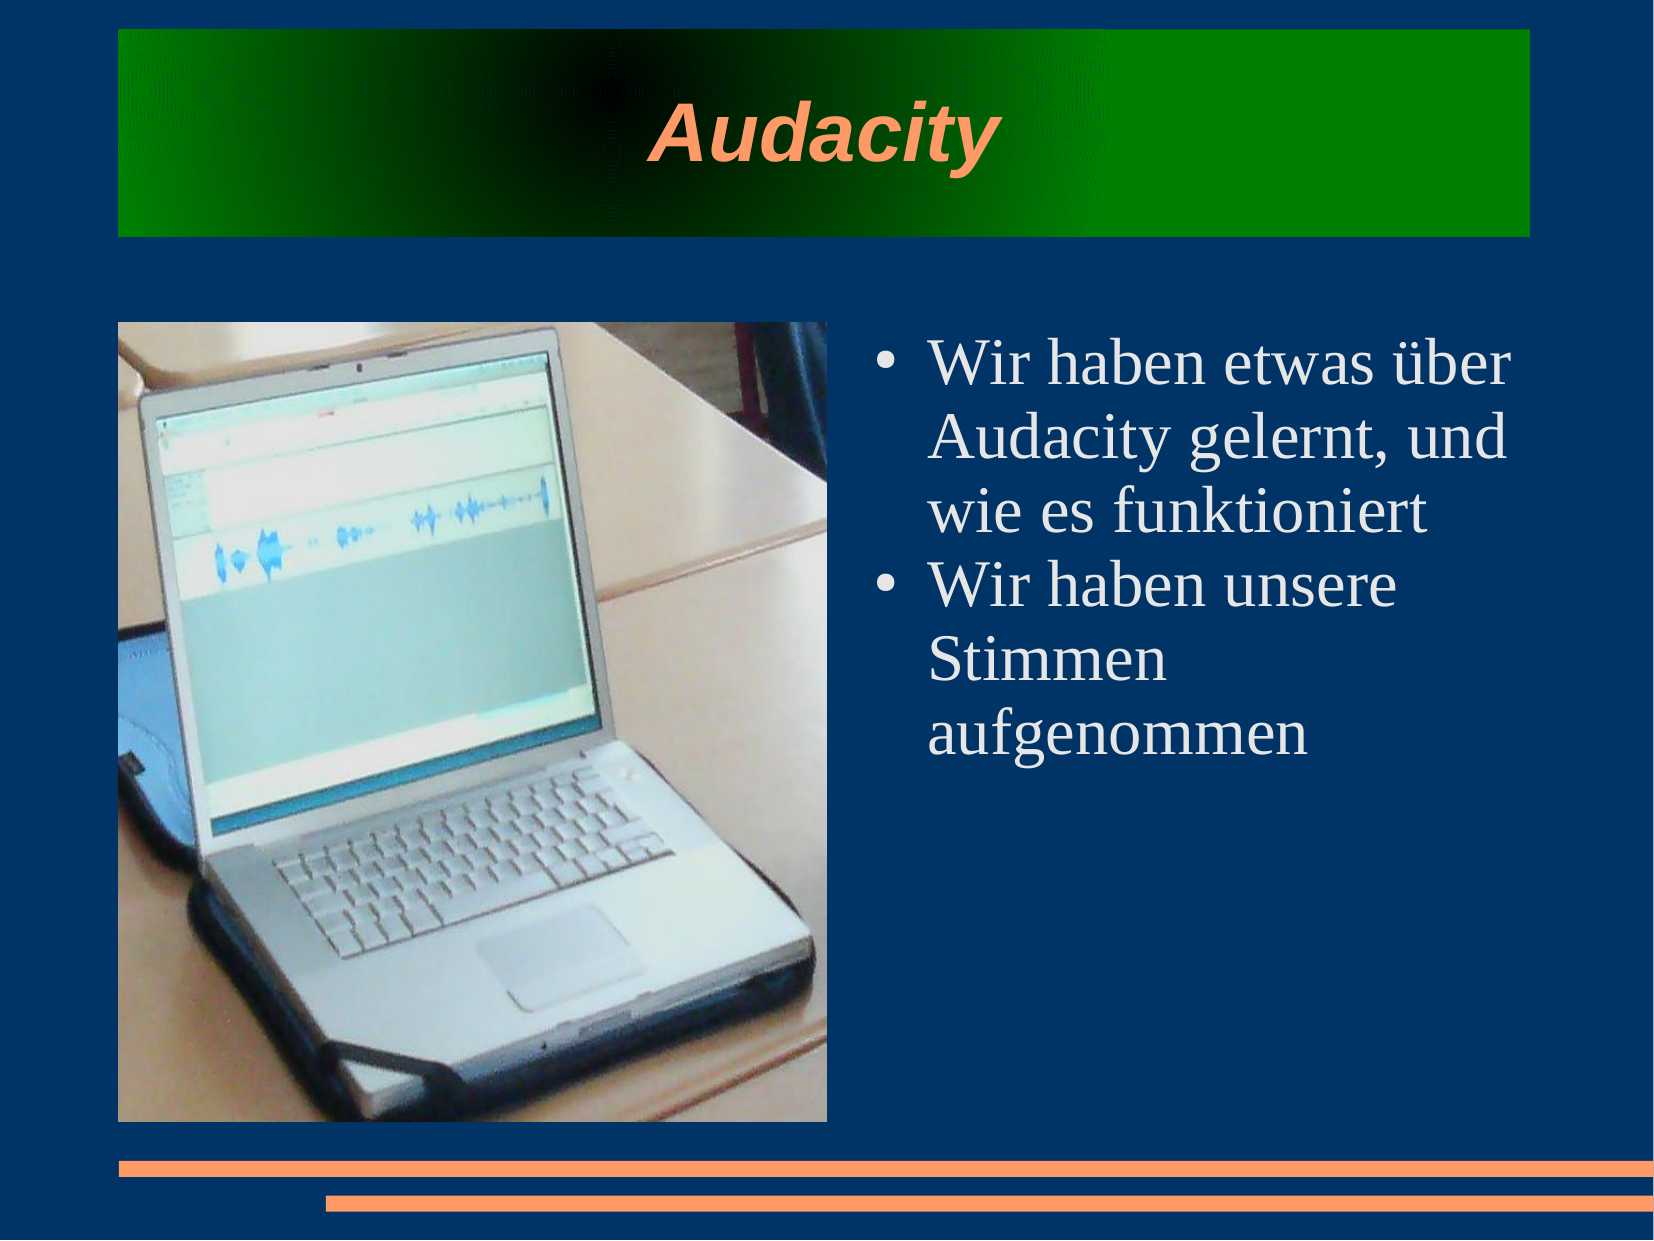

# Audacity
Wir haben etwas über Audacity gelernt, und wie es funktioniert
Wir haben unsere Stimmen aufgenommen